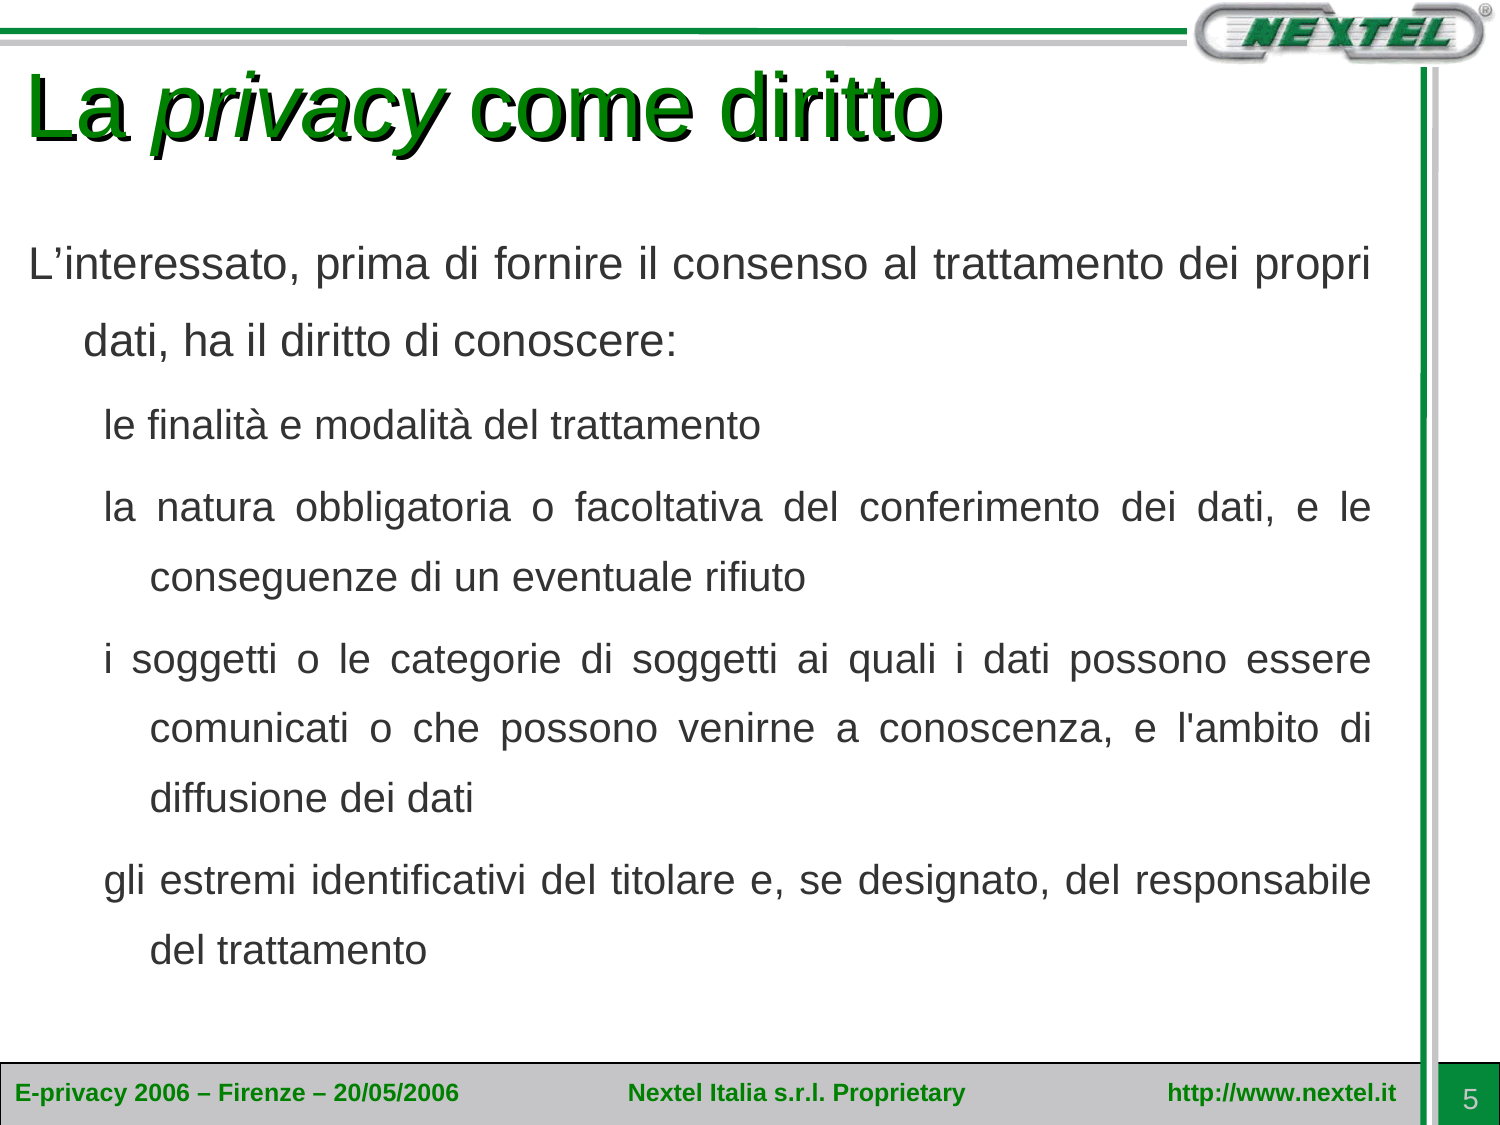

La privacy come diritto
# L’interessato, prima di fornire il consenso al trattamento dei propri dati, ha il diritto di conoscere:
le finalità e modalità del trattamento
la natura obbligatoria o facoltativa del conferimento dei dati, e le conseguenze di un eventuale rifiuto
i soggetti o le categorie di soggetti ai quali i dati possono essere comunicati o che possono venirne a conoscenza, e l'ambito di diffusione dei dati
gli estremi identificativi del titolare e, se designato, del responsabile del trattamento
5